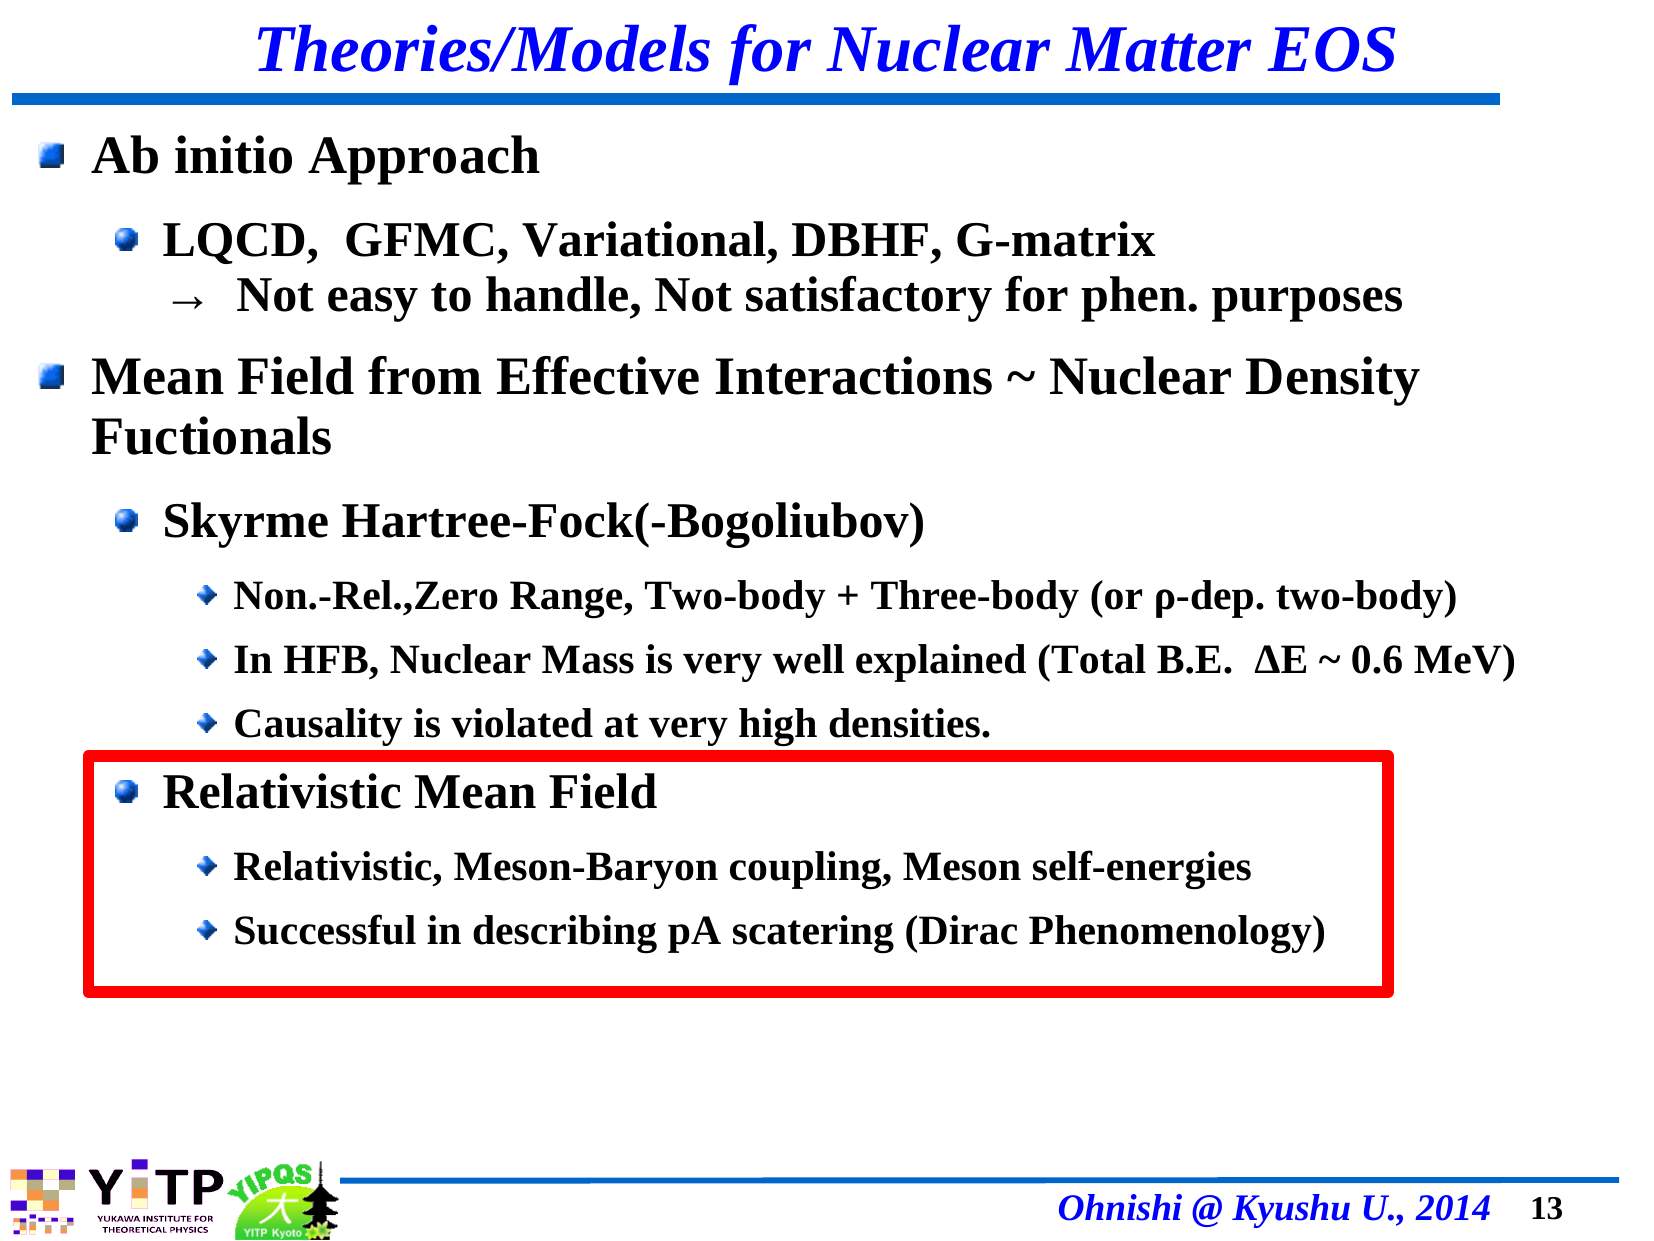

# Theories/Models for Nuclear Matter EOS
Ab initio Approach
LQCD, GFMC, Variational, DBHF, G-matrix
→	Not easy to handle, Not satisfactory for phen. purposes
Mean Field from Effective Interactions ~ Nuclear Density Fuctionals
Skyrme Hartree-Fock(-Bogoliubov)
Non.-Rel.,Zero Range, Two-body + Three-body (or ρ-dep. two-body)
In HFB, Nuclear Mass is very well explained (Total B.E. ΔE ~ 0.6 MeV)
Causality is violated at very high densities.
Relativistic Mean Field
Relativistic, Meson-Baryon coupling, Meson self-energies
Successful in describing pA scatering (Dirac Phenomenology)